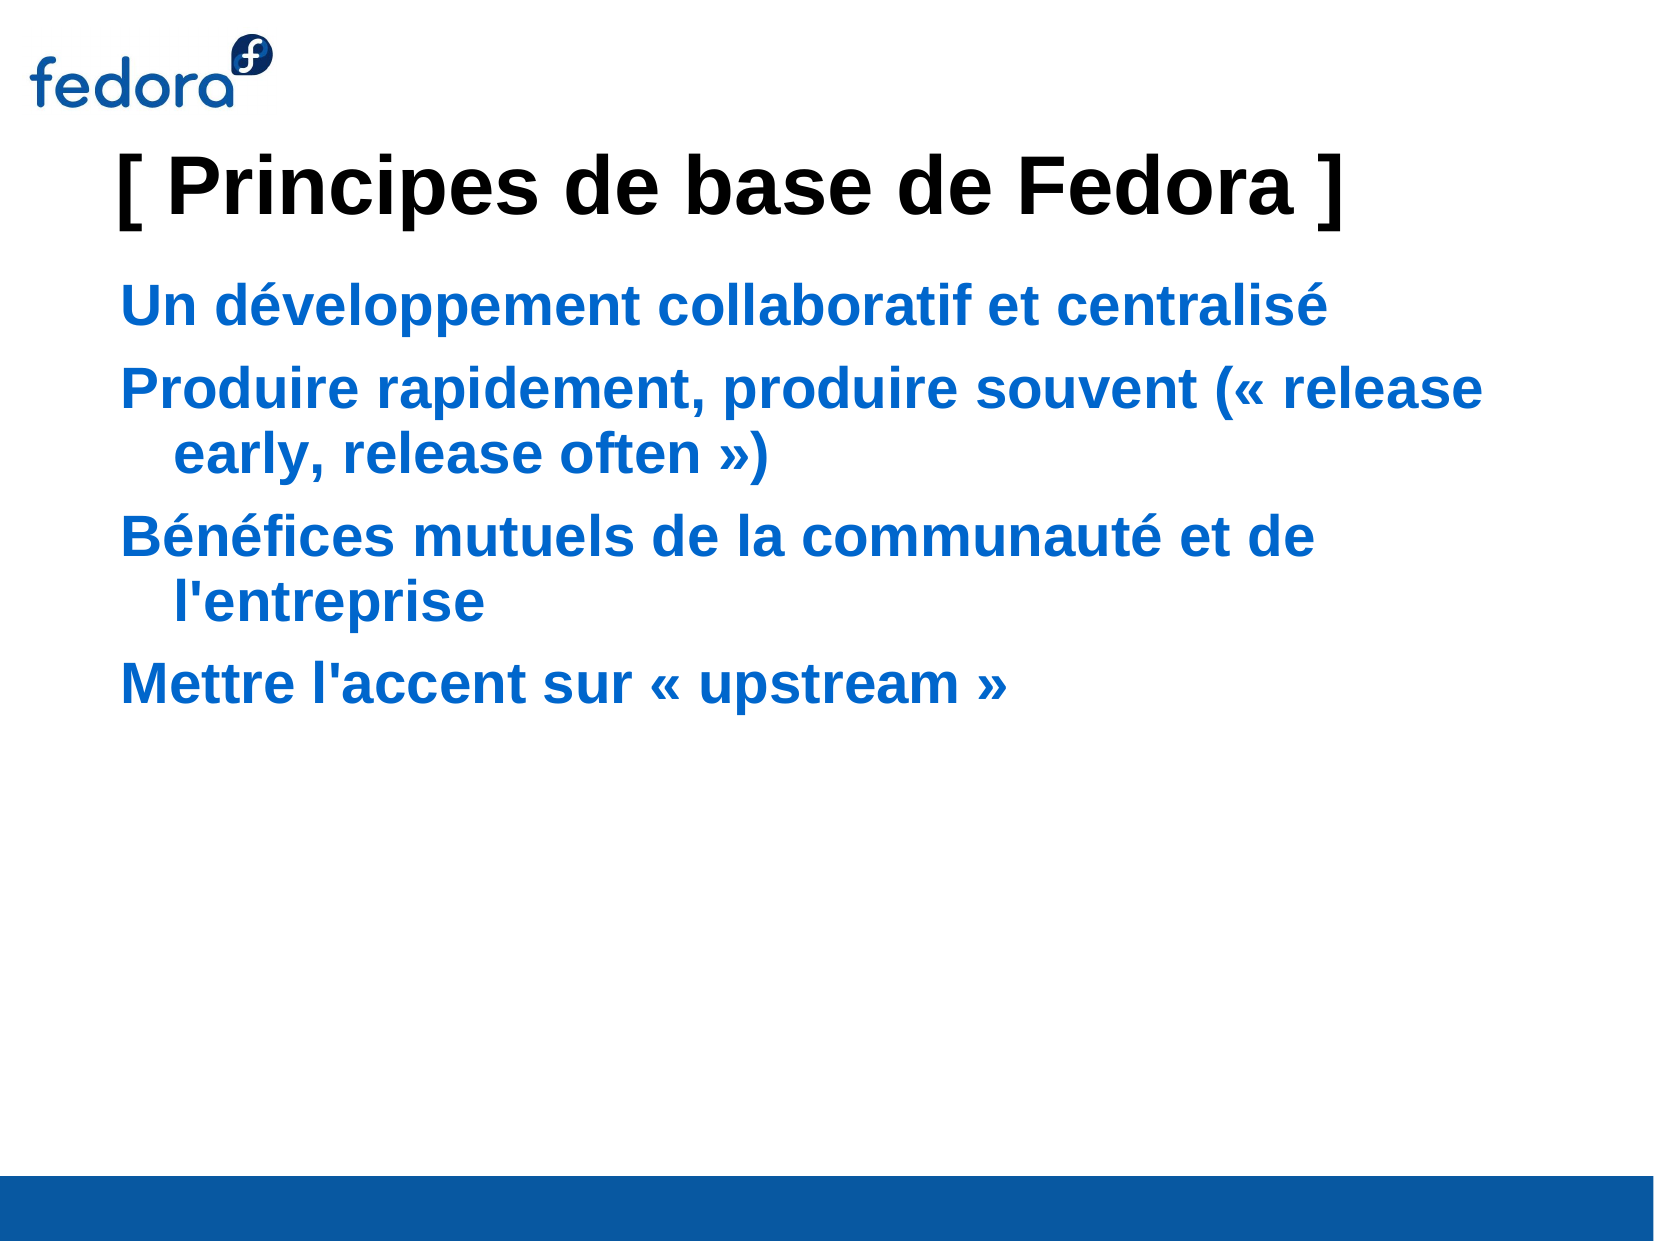

# [ Principes de base de Fedora ]
Un développement collaboratif et centralisé
Produire rapidement, produire souvent (« release early, release often »)
Bénéfices mutuels de la communauté et de l'entreprise
Mettre l'accent sur « upstream »